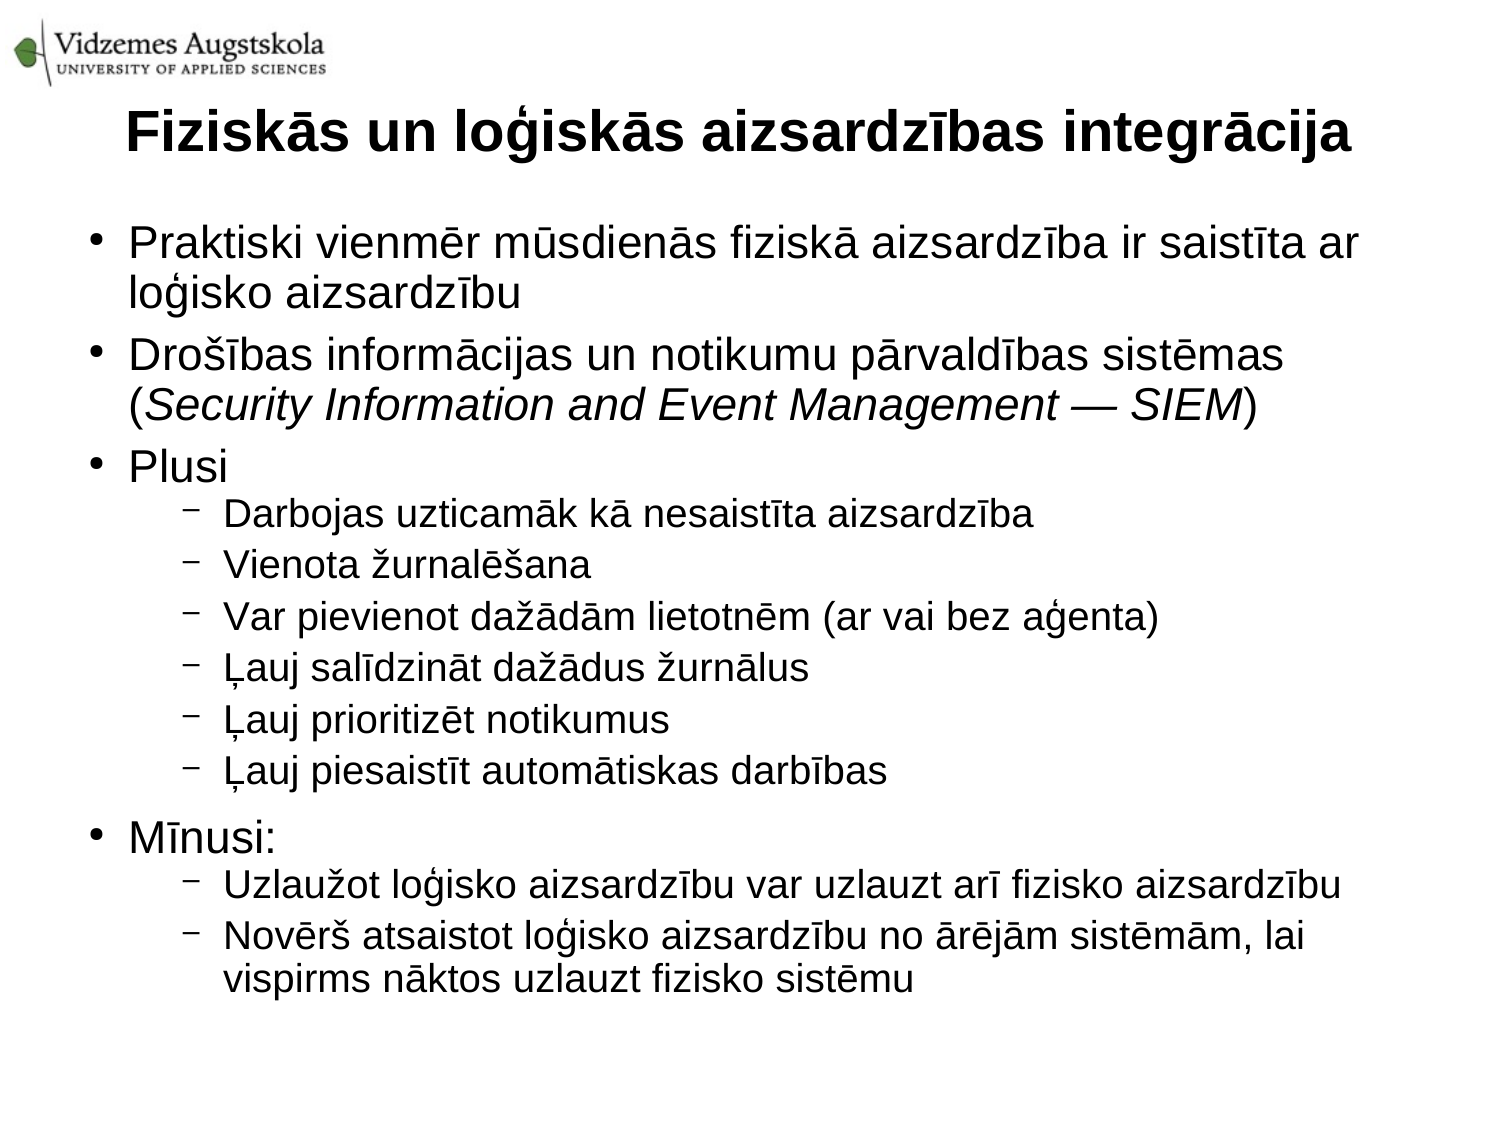

# Fiziskās un loģiskās aizsardzības integrācija
Praktiski vienmēr mūsdienās fiziskā aizsardzība ir saistīta ar loģisko aizsardzību
Drošības informācijas un notikumu pārvaldības sistēmas (Security Information and Event Management — SIEM)
Plusi
Darbojas uzticamāk kā nesaistīta aizsardzība
Vienota žurnalēšana
Var pievienot dažādām lietotnēm (ar vai bez aģenta)
Ļauj salīdzināt dažādus žurnālus
Ļauj prioritizēt notikumus
Ļauj piesaistīt automātiskas darbības
Mīnusi:
Uzlaužot loģisko aizsardzību var uzlauzt arī fizisko aizsardzību
Novērš atsaistot loģisko aizsardzību no ārējām sistēmām, lai vispirms nāktos uzlauzt fizisko sistēmu